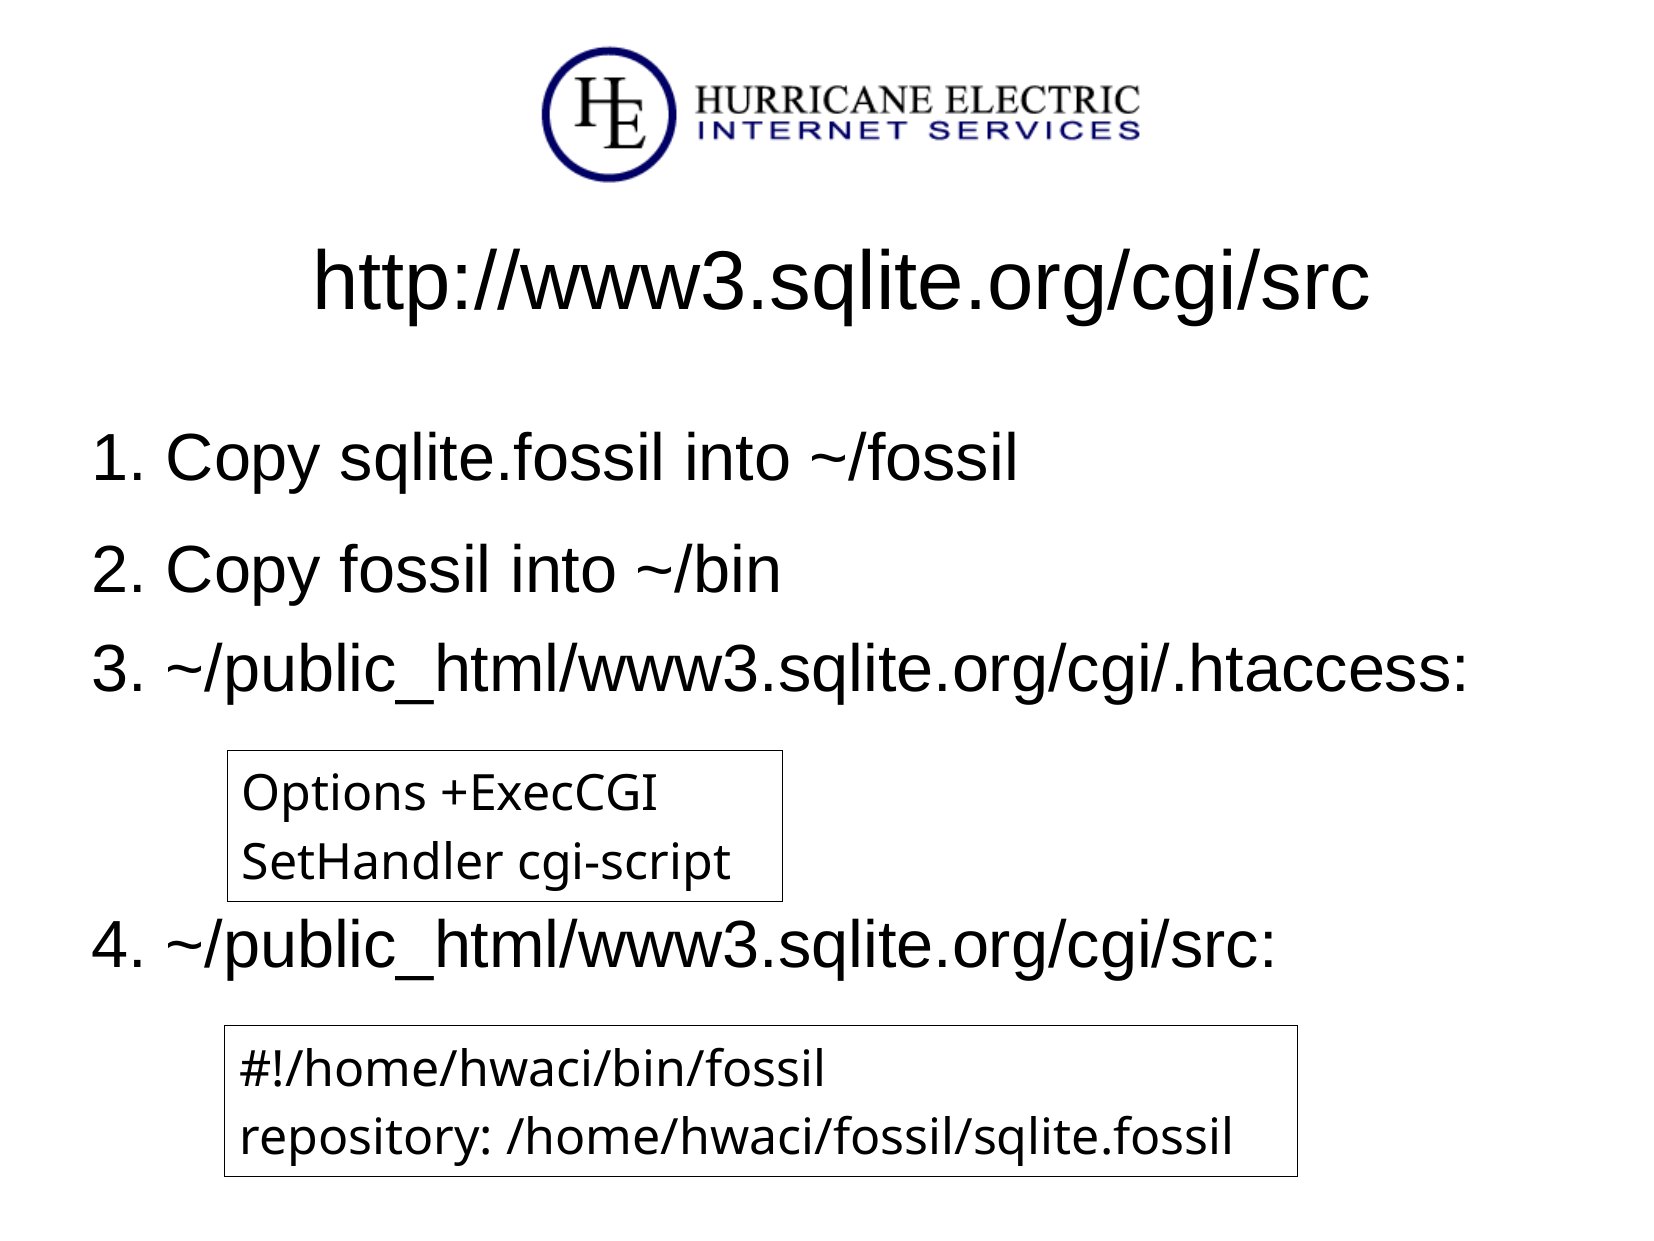

http://www3.sqlite.org/cgi/src
1. Copy sqlite.fossil into ~/fossil
2. Copy fossil into ~/bin
3. ~/public_html/www3.sqlite.org/cgi/.htaccess:
Options +ExecCGI
SetHandler cgi-script
4. ~/public_html/www3.sqlite.org/cgi/src:
#!/home/hwaci/bin/fossil
repository: /home/hwaci/fossil/sqlite.fossil